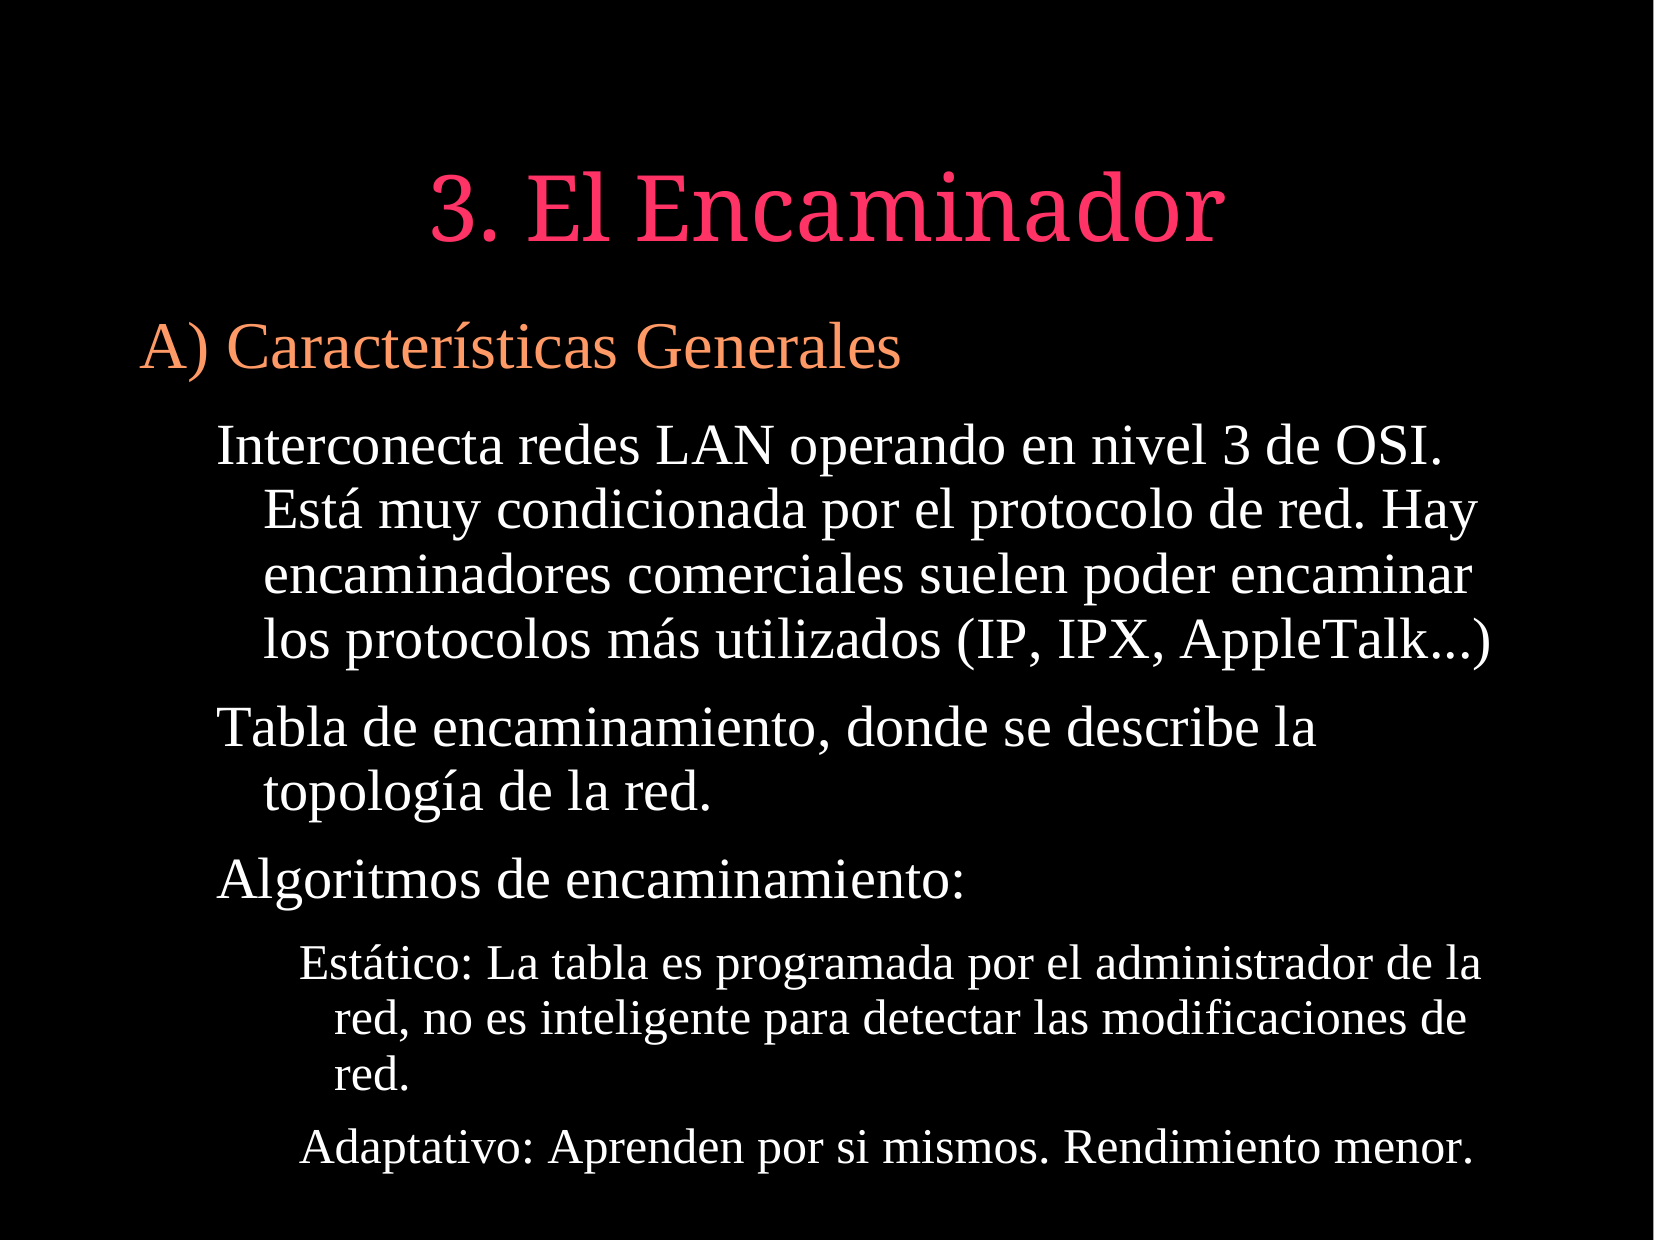

# 3. El Encaminador
A) Características Generales
Interconecta redes LAN operando en nivel 3 de OSI. Está muy condicionada por el protocolo de red. Hay encaminadores comerciales suelen poder encaminar los protocolos más utilizados (IP, IPX, AppleTalk...)
Tabla de encaminamiento, donde se describe la topología de la red.
Algoritmos de encaminamiento:
Estático: La tabla es programada por el administrador de la red, no es inteligente para detectar las modificaciones de red.
Adaptativo: Aprenden por si mismos. Rendimiento menor.